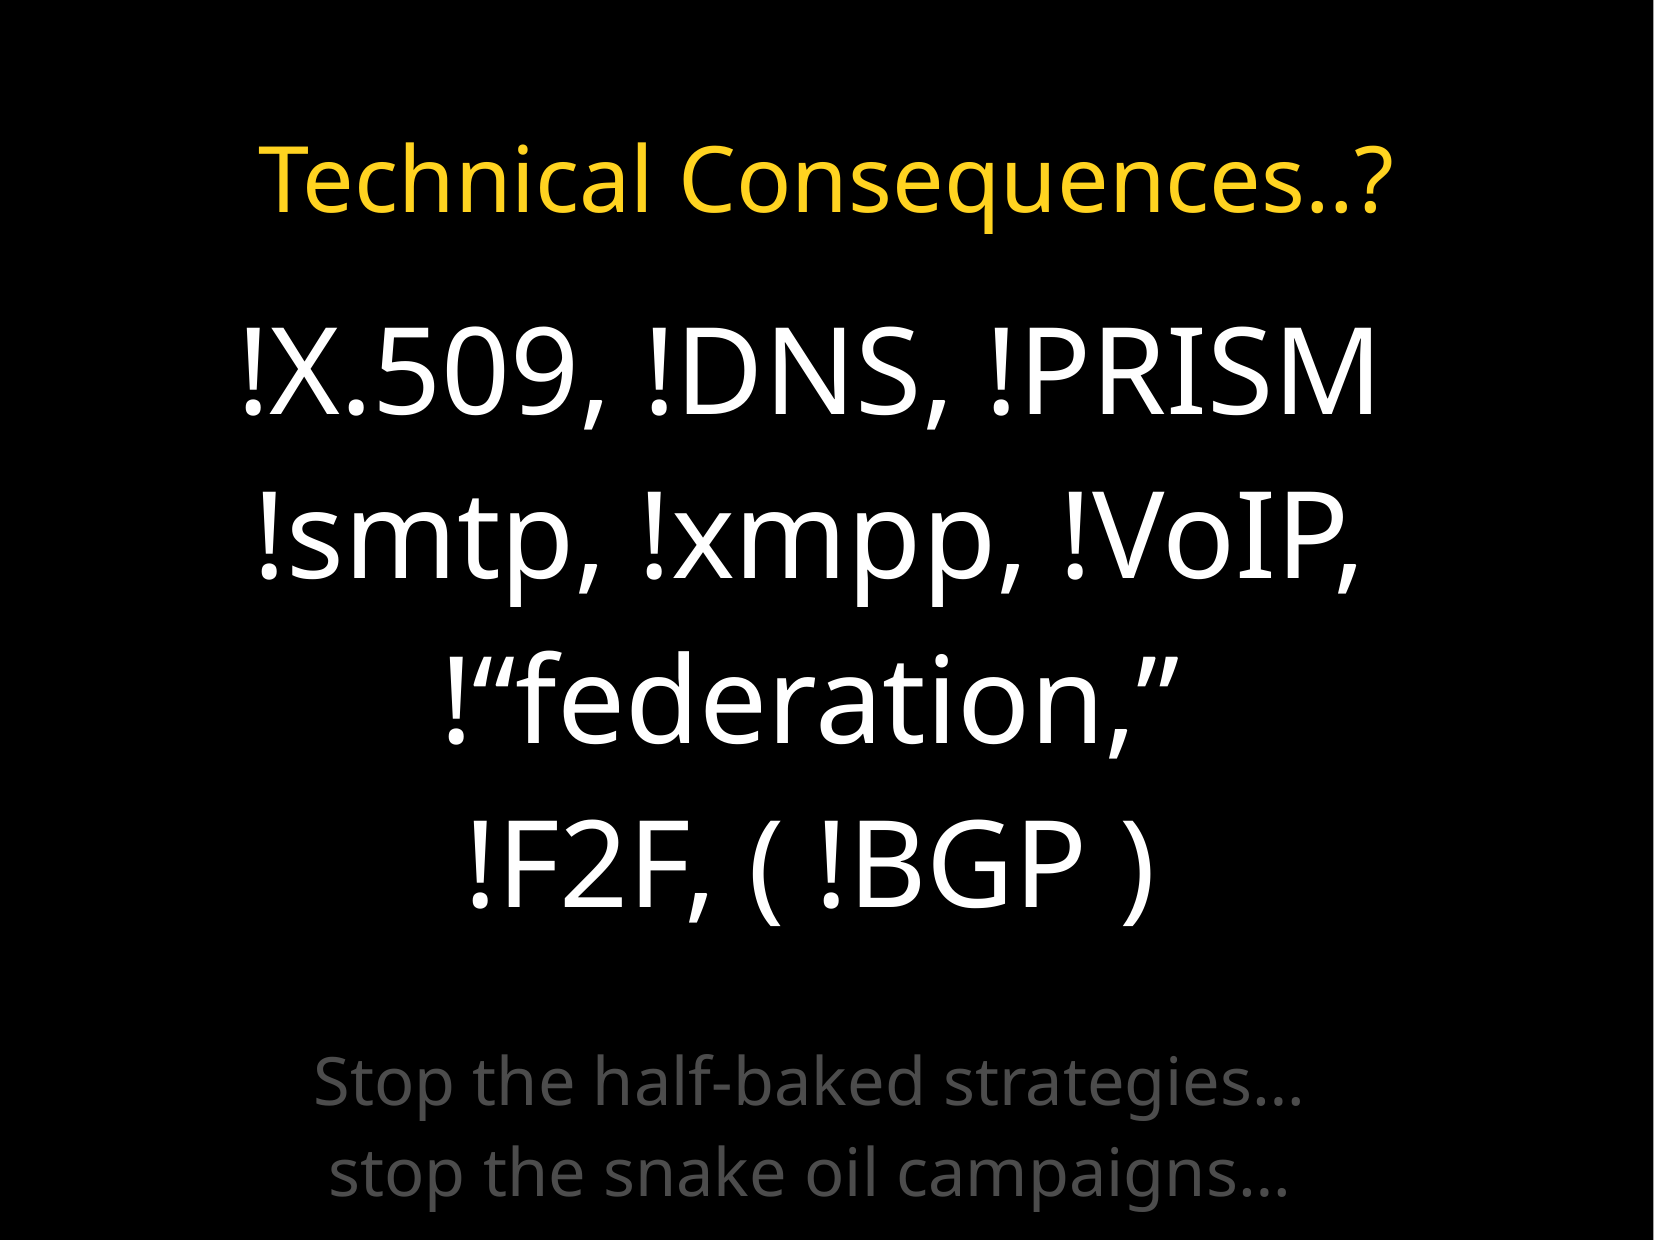

# Technical Consequences..?
!X.509, !DNS, !PRISM
!smtp, !xmpp, !VoIP,
!“federation,”
!F2F, ( !BGP )
Stop the half-baked strategies…
stop the snake oil campaigns…